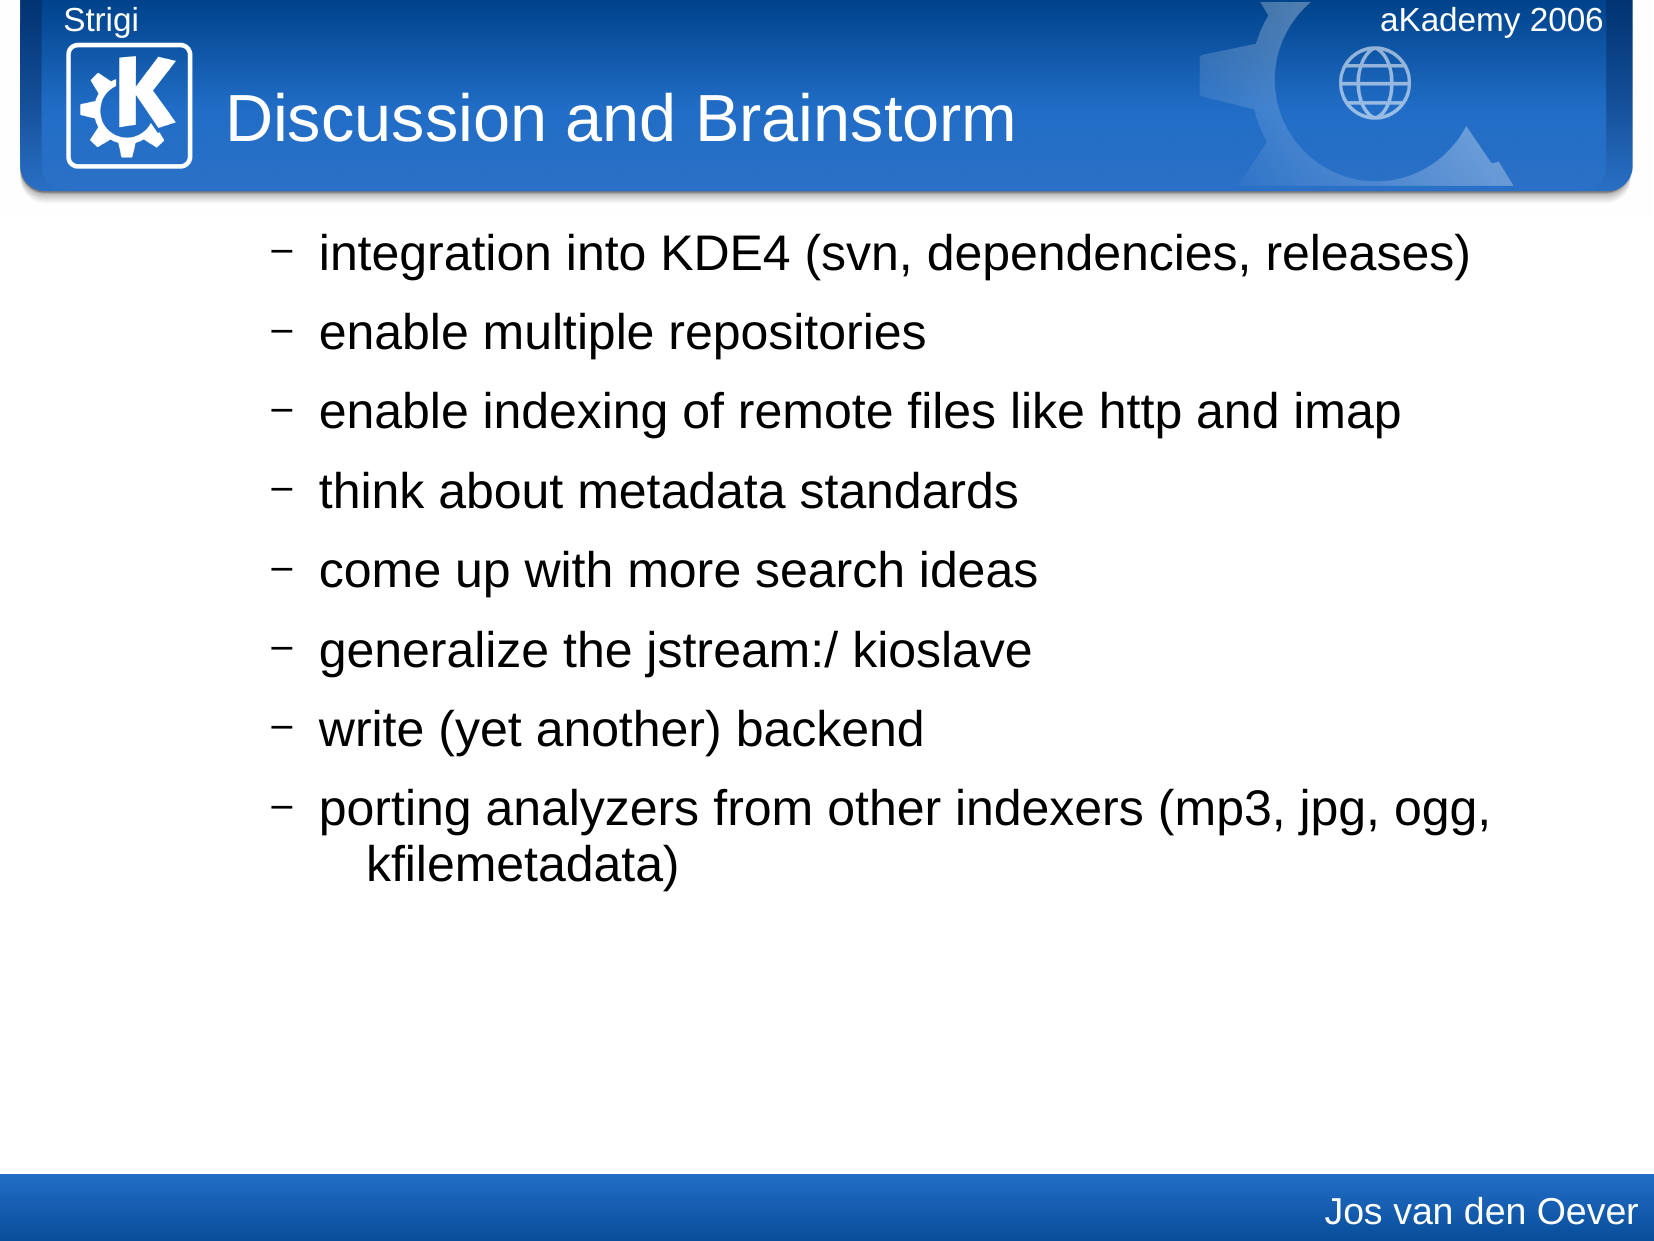

# Discussion and Brainstorm
integration into KDE4 (svn, dependencies, releases)
enable multiple repositories
enable indexing of remote files like http and imap
think about metadata standards
come up with more search ideas
generalize the jstream:/ kioslave
write (yet another) backend
porting analyzers from other indexers (mp3, jpg, ogg, kfilemetadata)